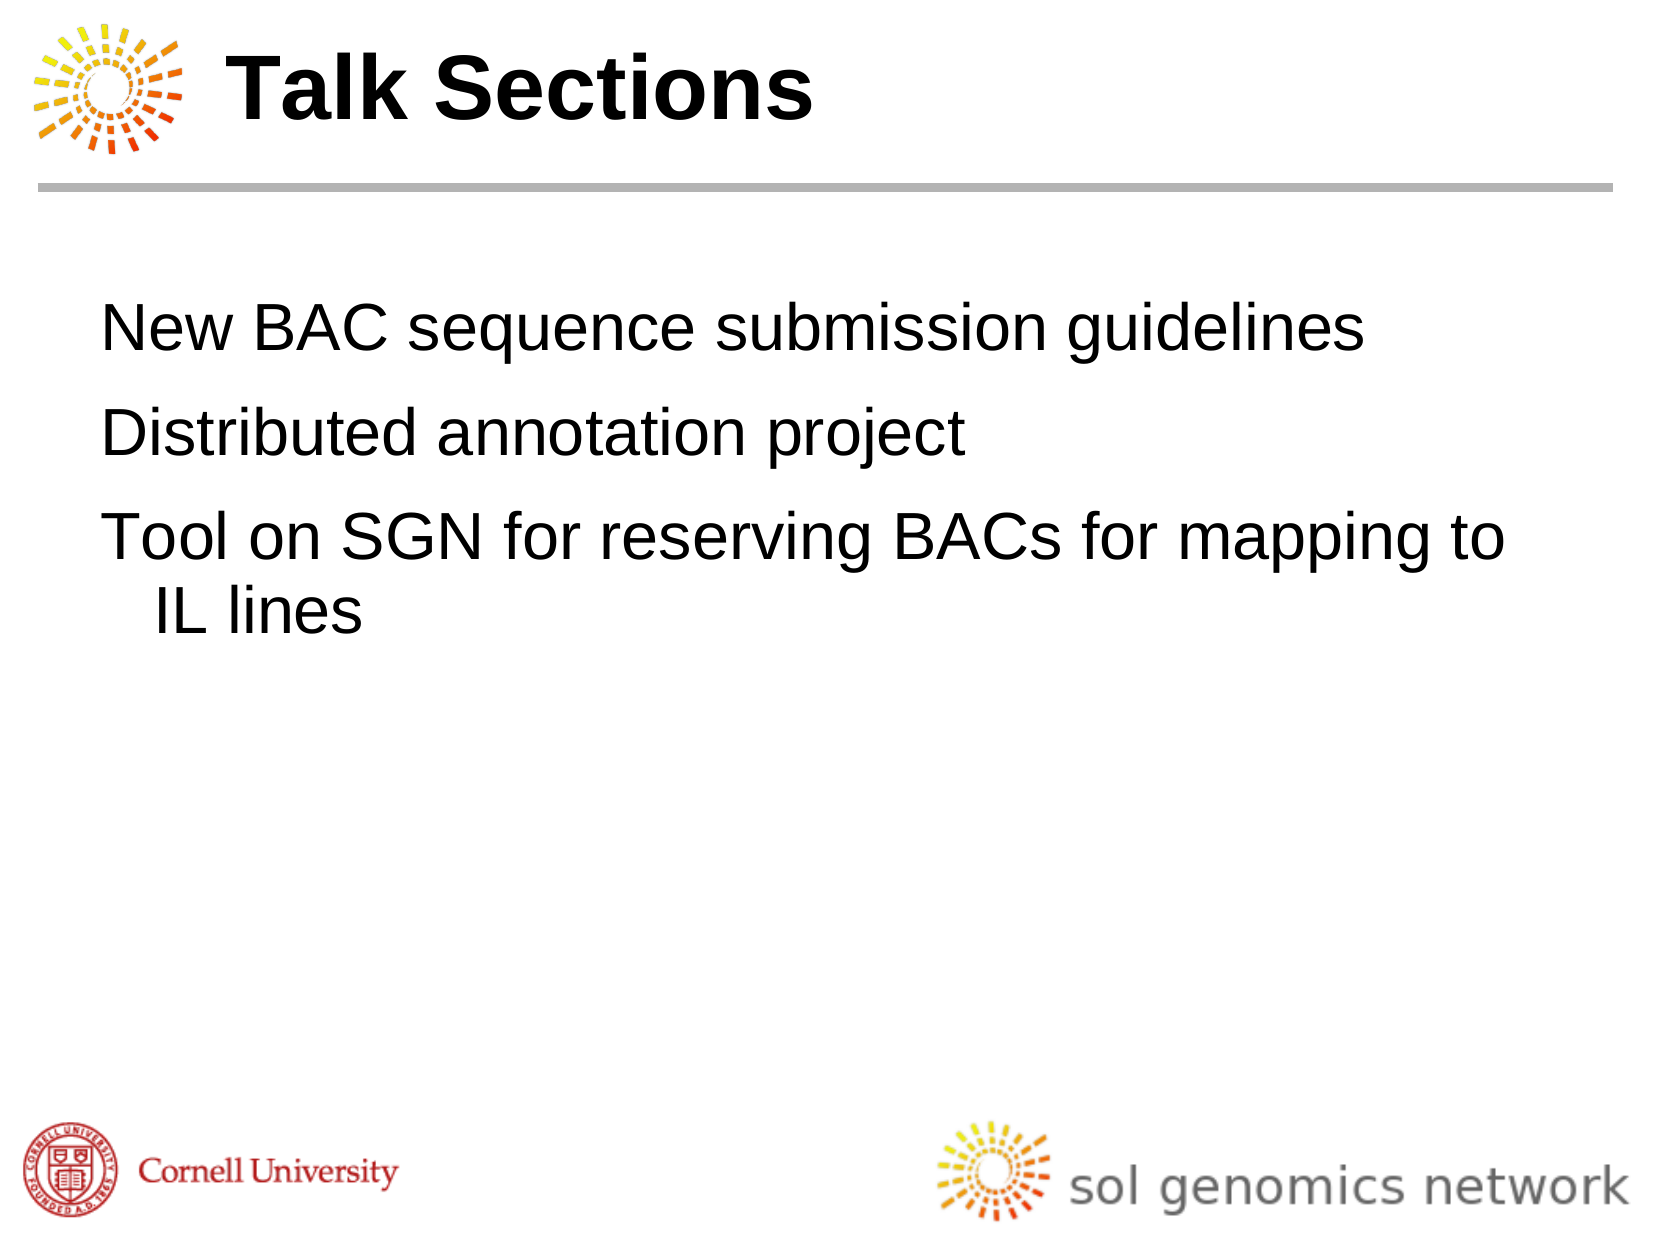

# Talk Sections
New BAC sequence submission guidelines
Distributed annotation project
Tool on SGN for reserving BACs for mapping to IL lines